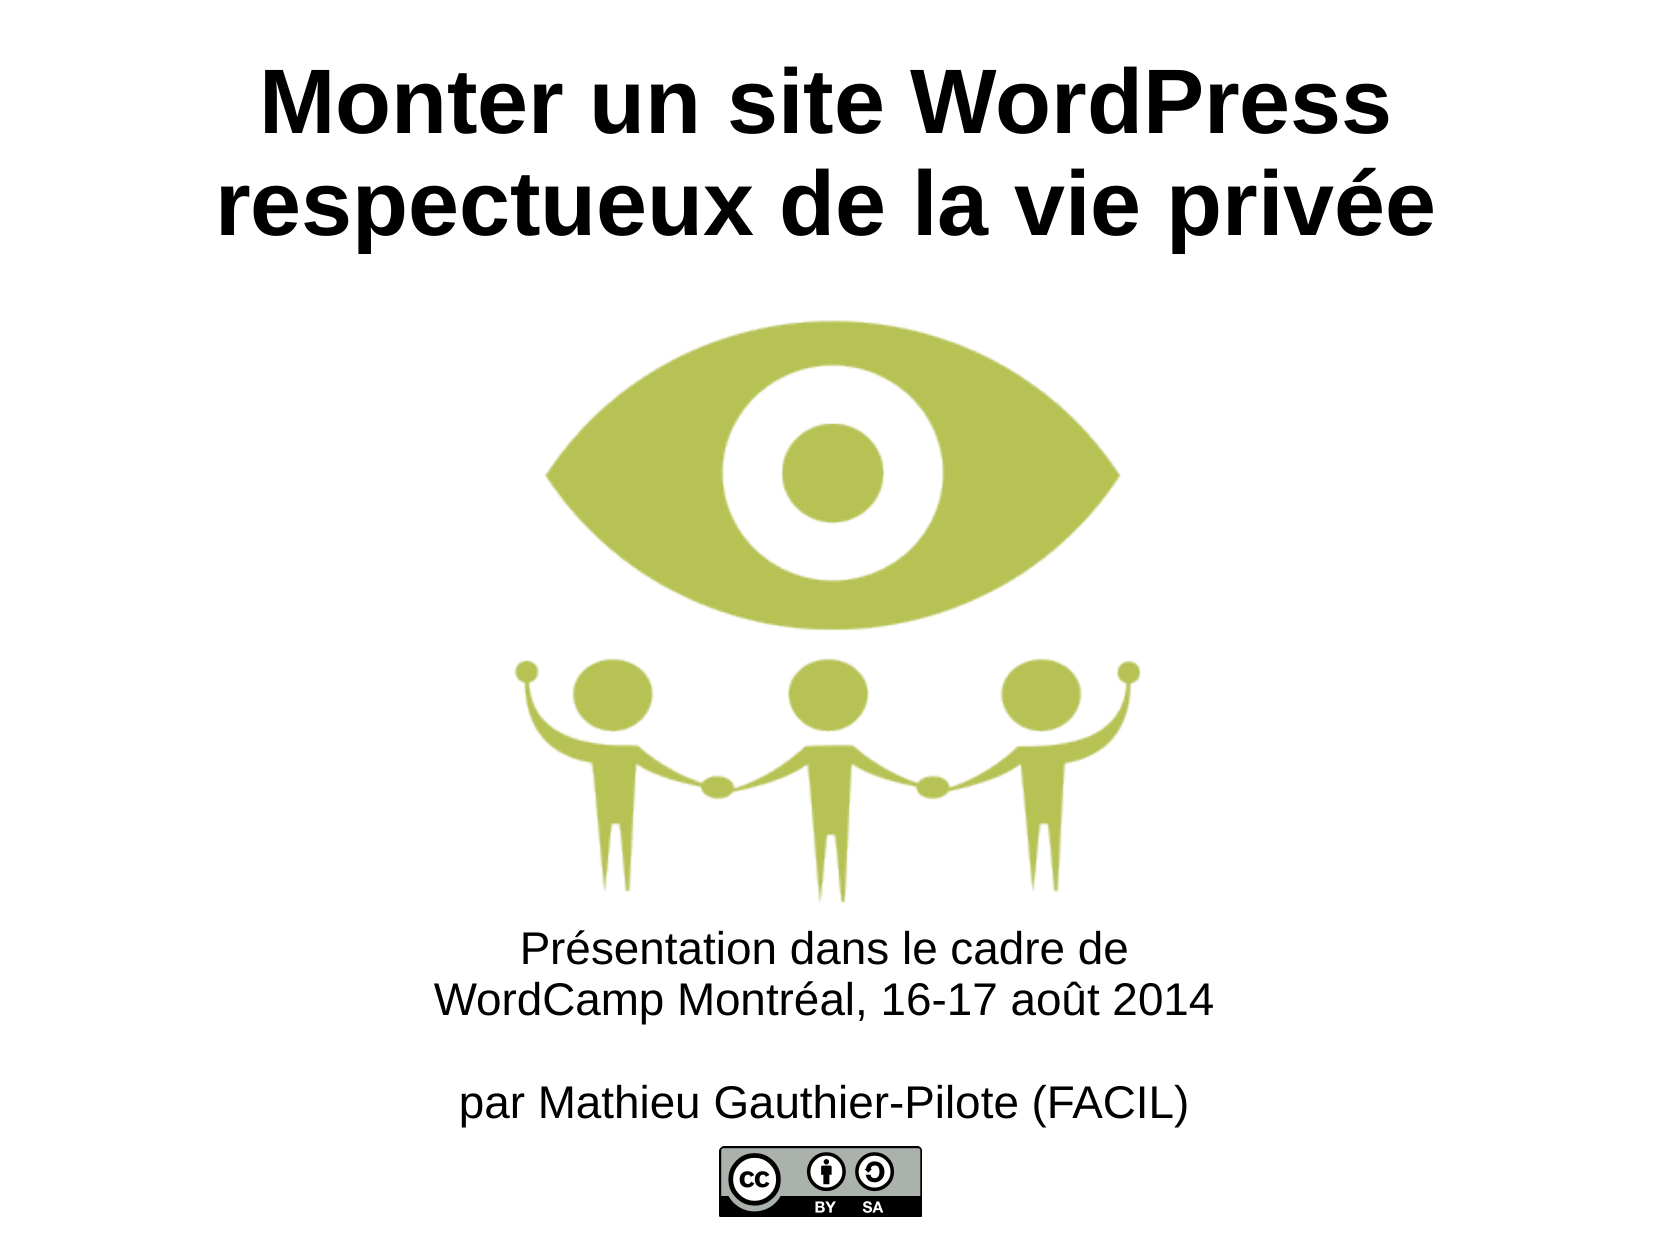

# Monter un site WordPress respectueux de la vie privée
Présentation dans le cadre de WordCamp Montréal, 16-17 août 2014
par Mathieu Gauthier-Pilote (FACIL)